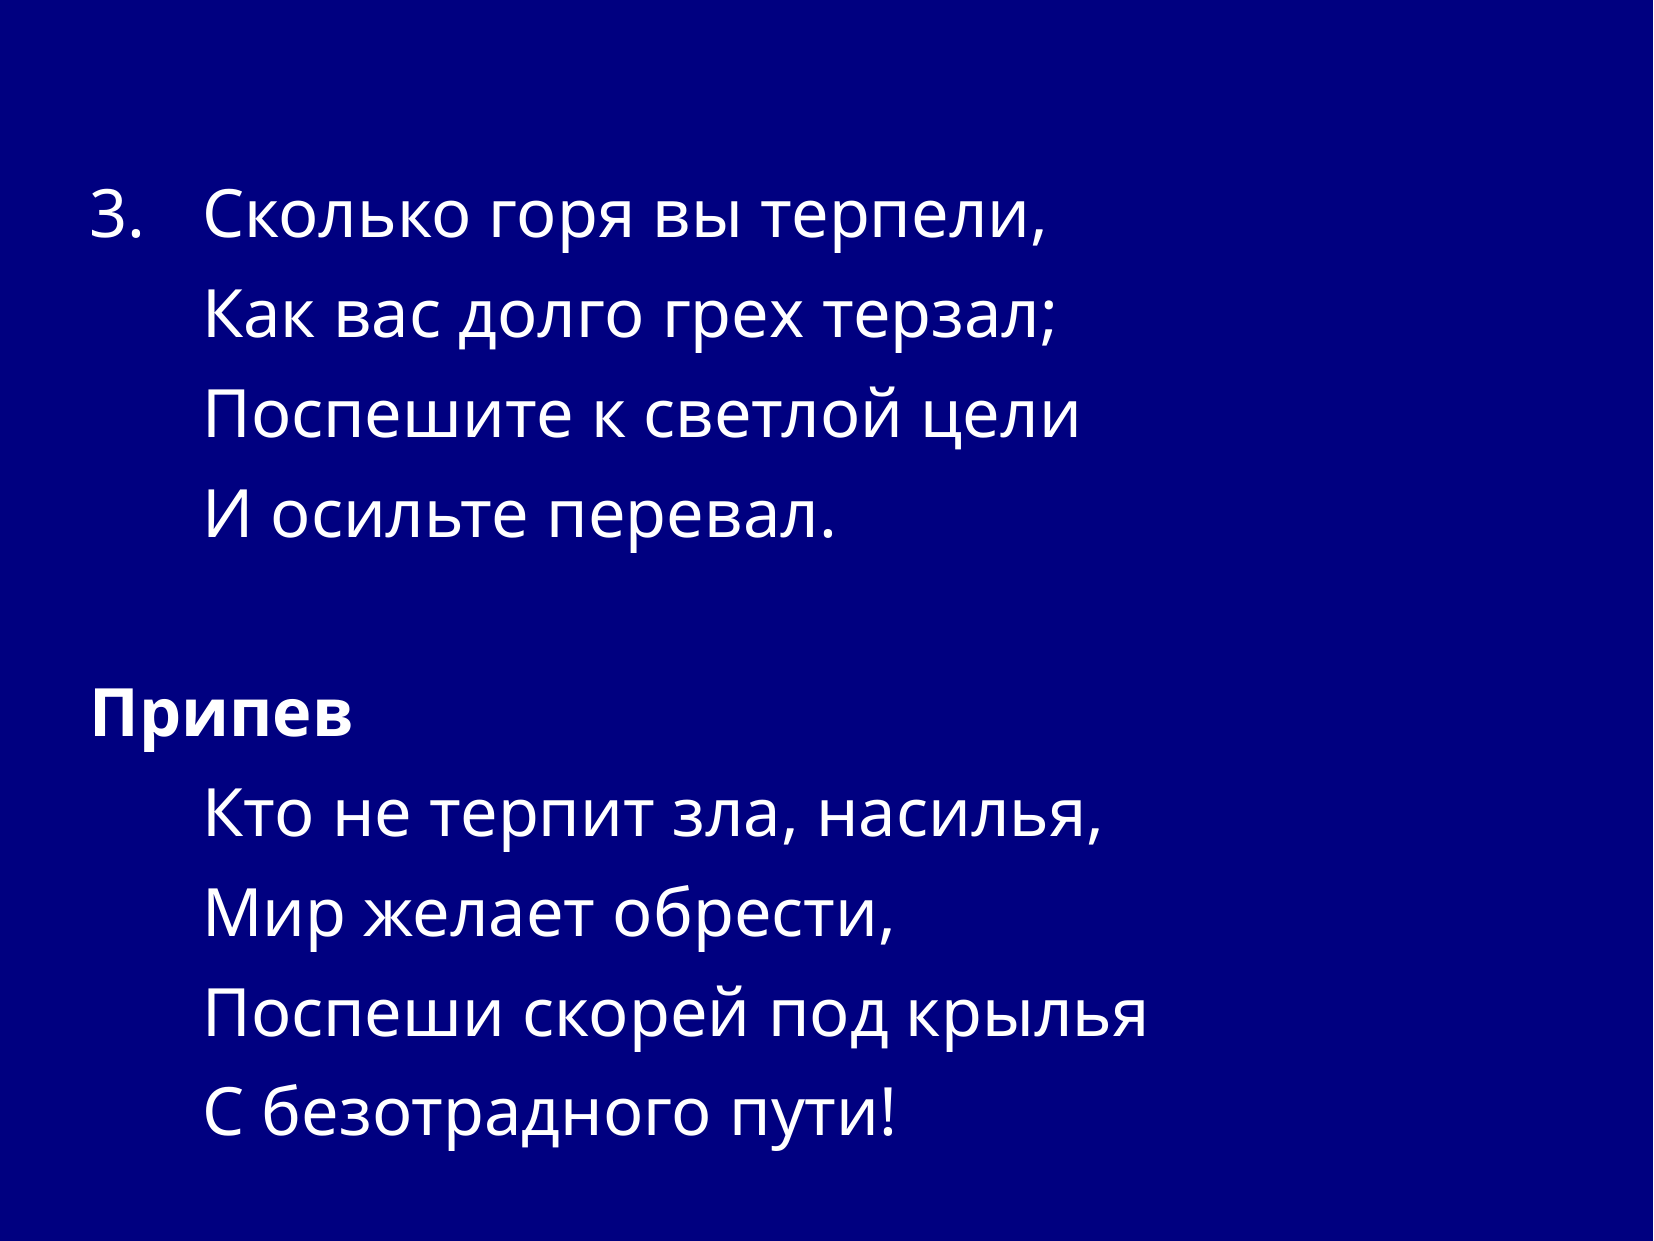

3.	Сколько горя вы терпели,
	Как вас долго грех терзал;
	Поспешите к светлой цели
	И осильте перевал.
Припев
	Кто не терпит зла, насилья,
	Мир желает обрести,
	Поспеши скорей под крылья
	С безотрадного пути!